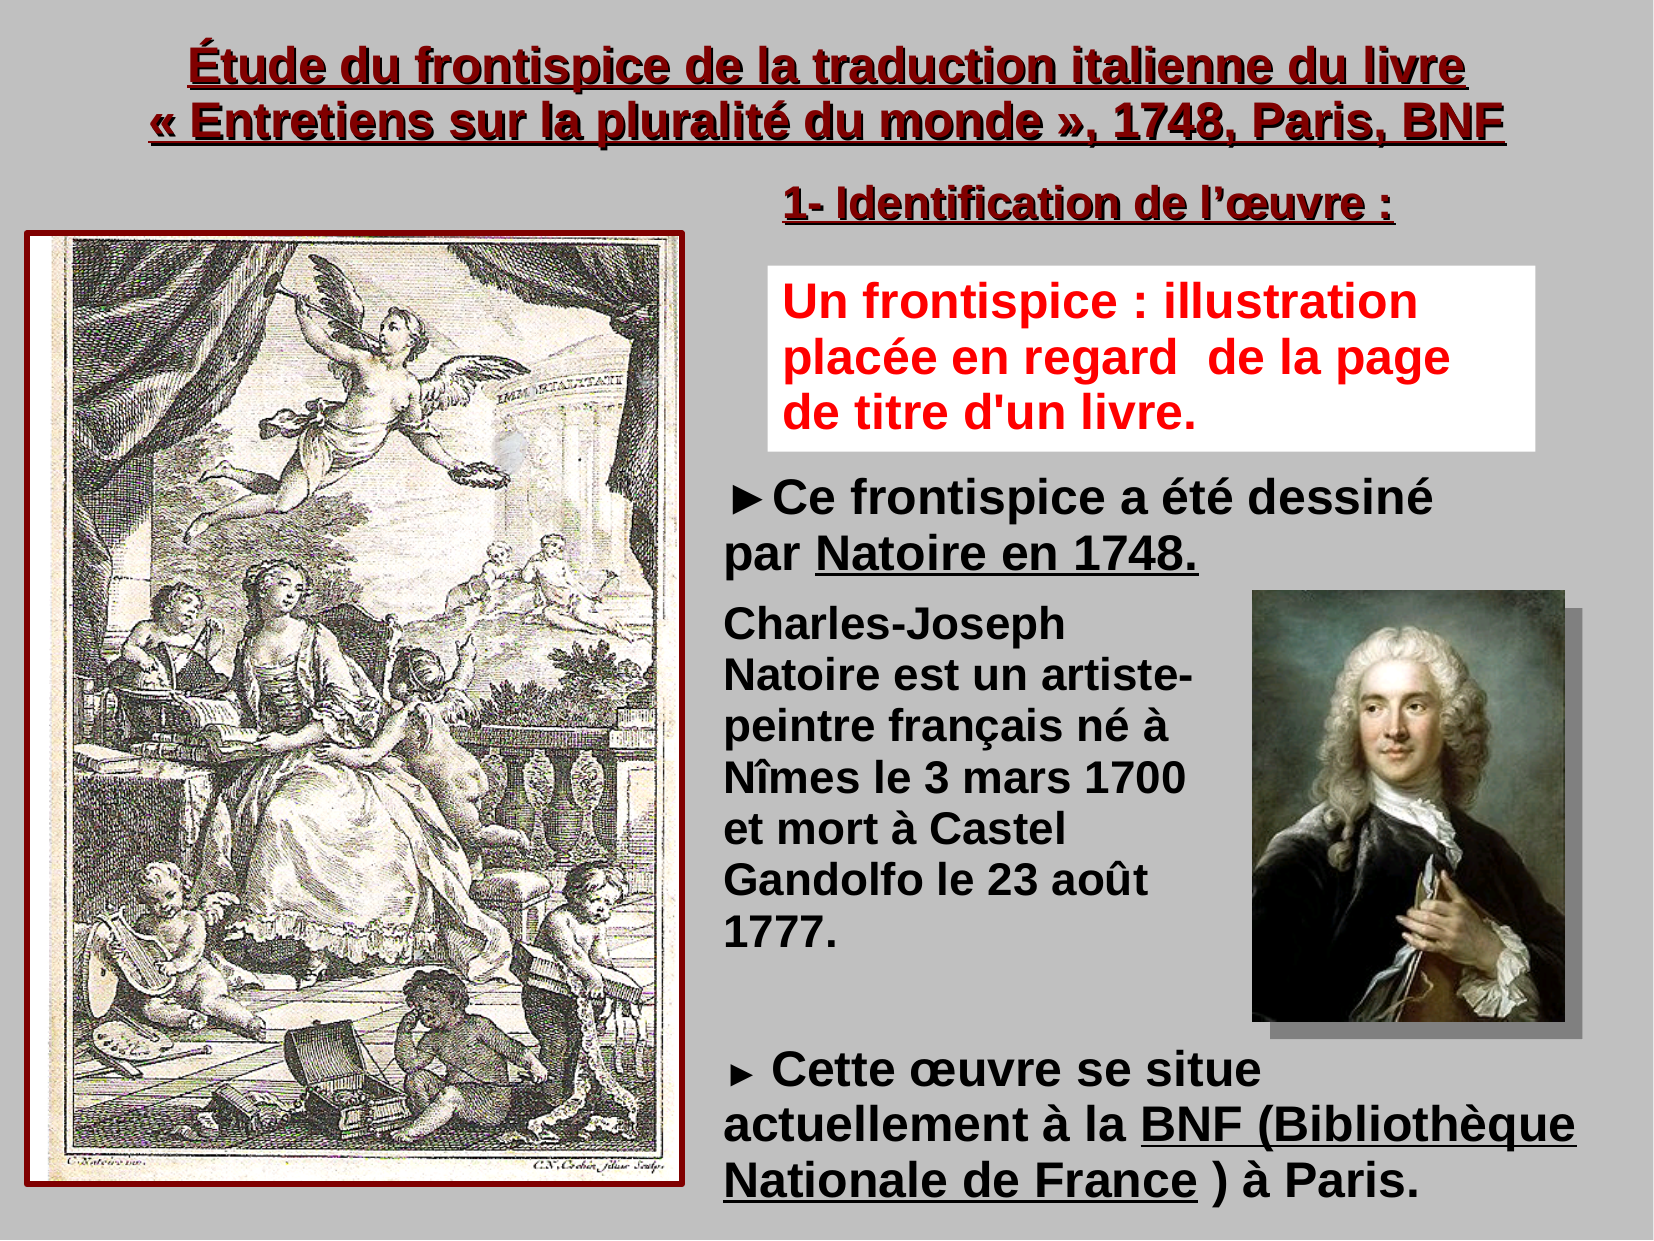

Étude du frontispice de la traduction italienne du livre « Entretiens sur la pluralité du monde », 1748, Paris, BNF
1- Identification de l’œuvre :
Un frontispice : illustration placée en regard de la page de titre d'un livre.
►Ce frontispice a été dessiné par Natoire en 1748.
Charles-Joseph Natoire est un artiste-peintre français né à Nîmes le 3 mars 1700 et mort à Castel Gandolfo le 23 août 1777.
► Cette œuvre se situe actuellement à la BNF (Bibliothèque Nationale de France ) à Paris.